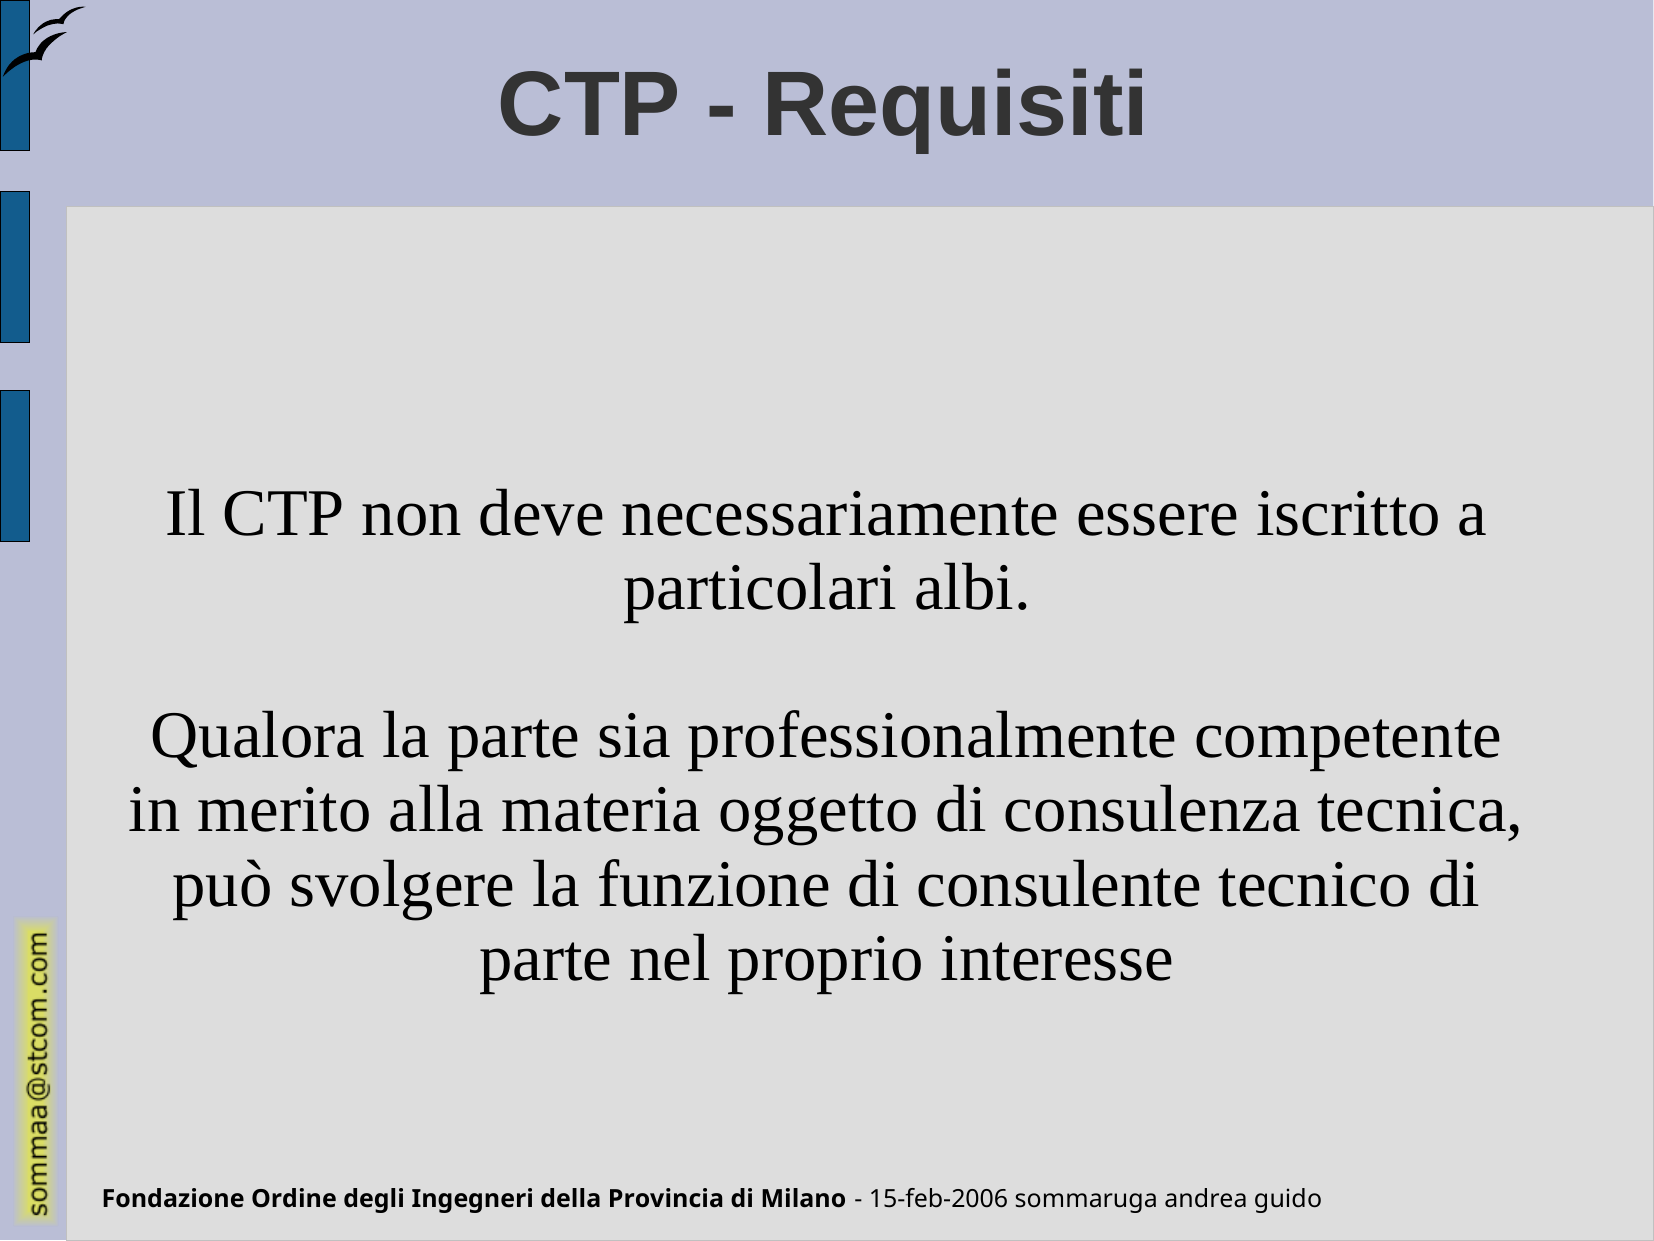

# CTP - Requisiti
Il CTP non deve necessariamente essere iscritto a particolari albi.
Qualora la parte sia professionalmente competente in merito alla materia oggetto di consulenza tecnica, può svolgere la funzione di consulente tecnico di parte nel proprio interesse